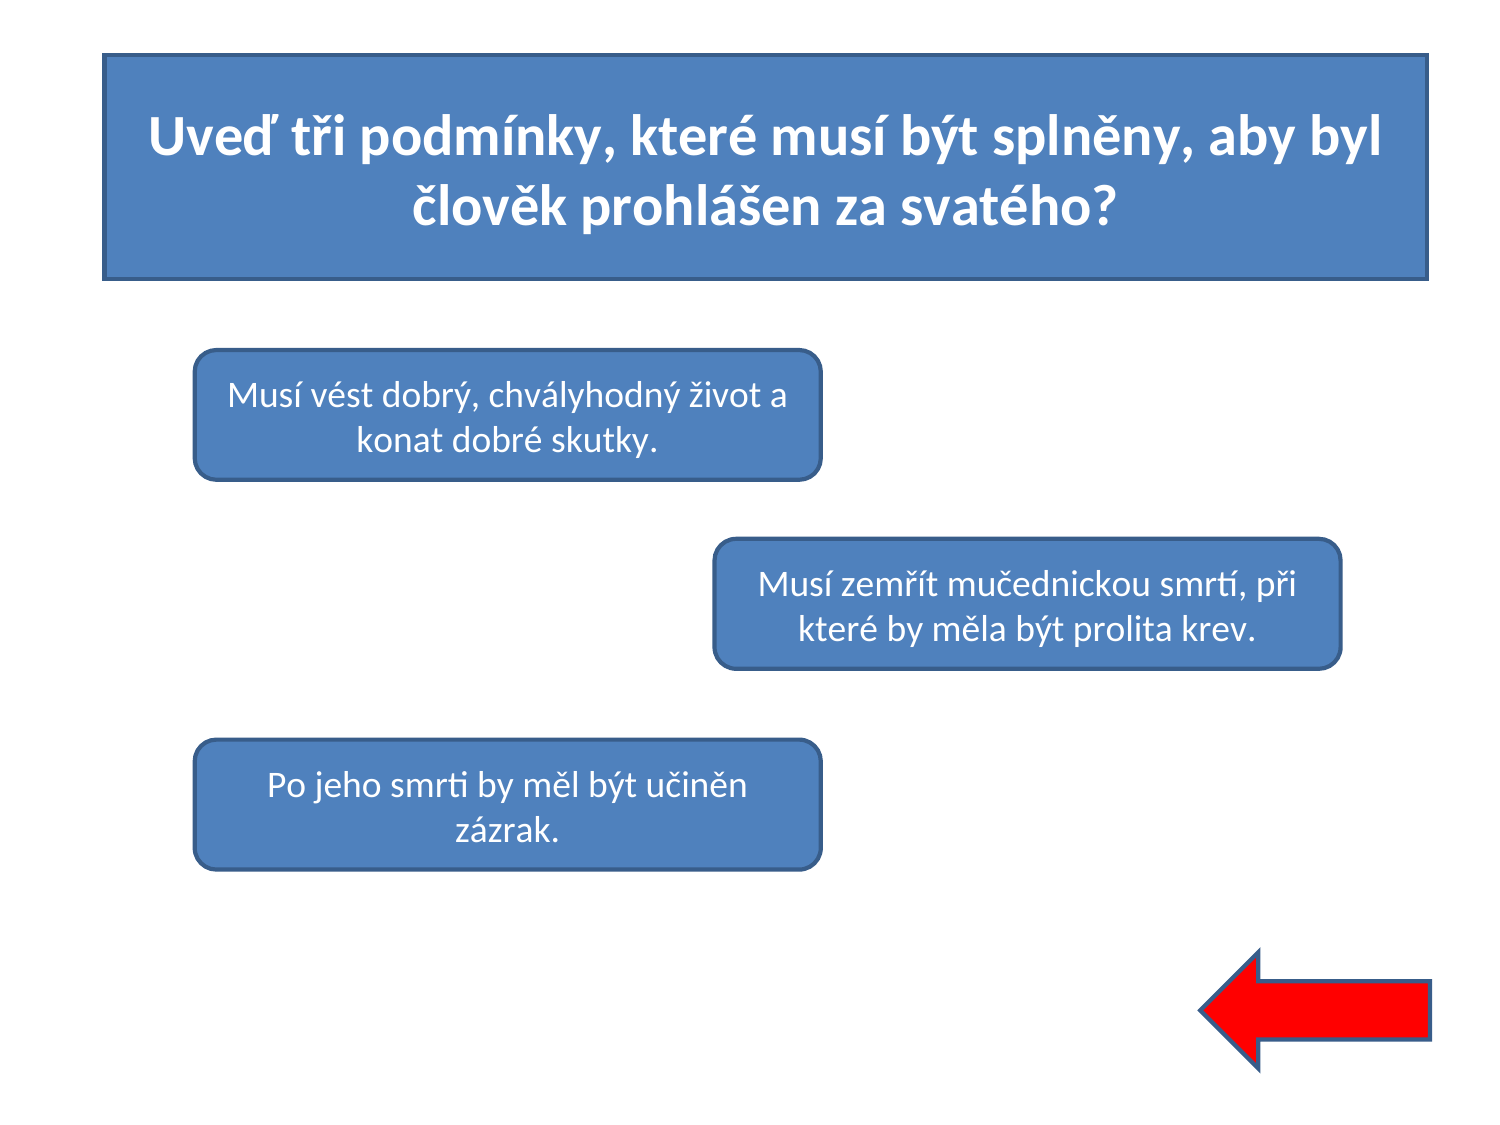

Uveď tři podmínky, které musí být splněny, aby byl člověk prohlášen za svatého?
Musí vést dobrý, chvályhodný život a konat dobré skutky.
Musí zemřít mučednickou smrtí, při které by měla být prolita krev.
Po jeho smrti by měl být učiněn zázrak.